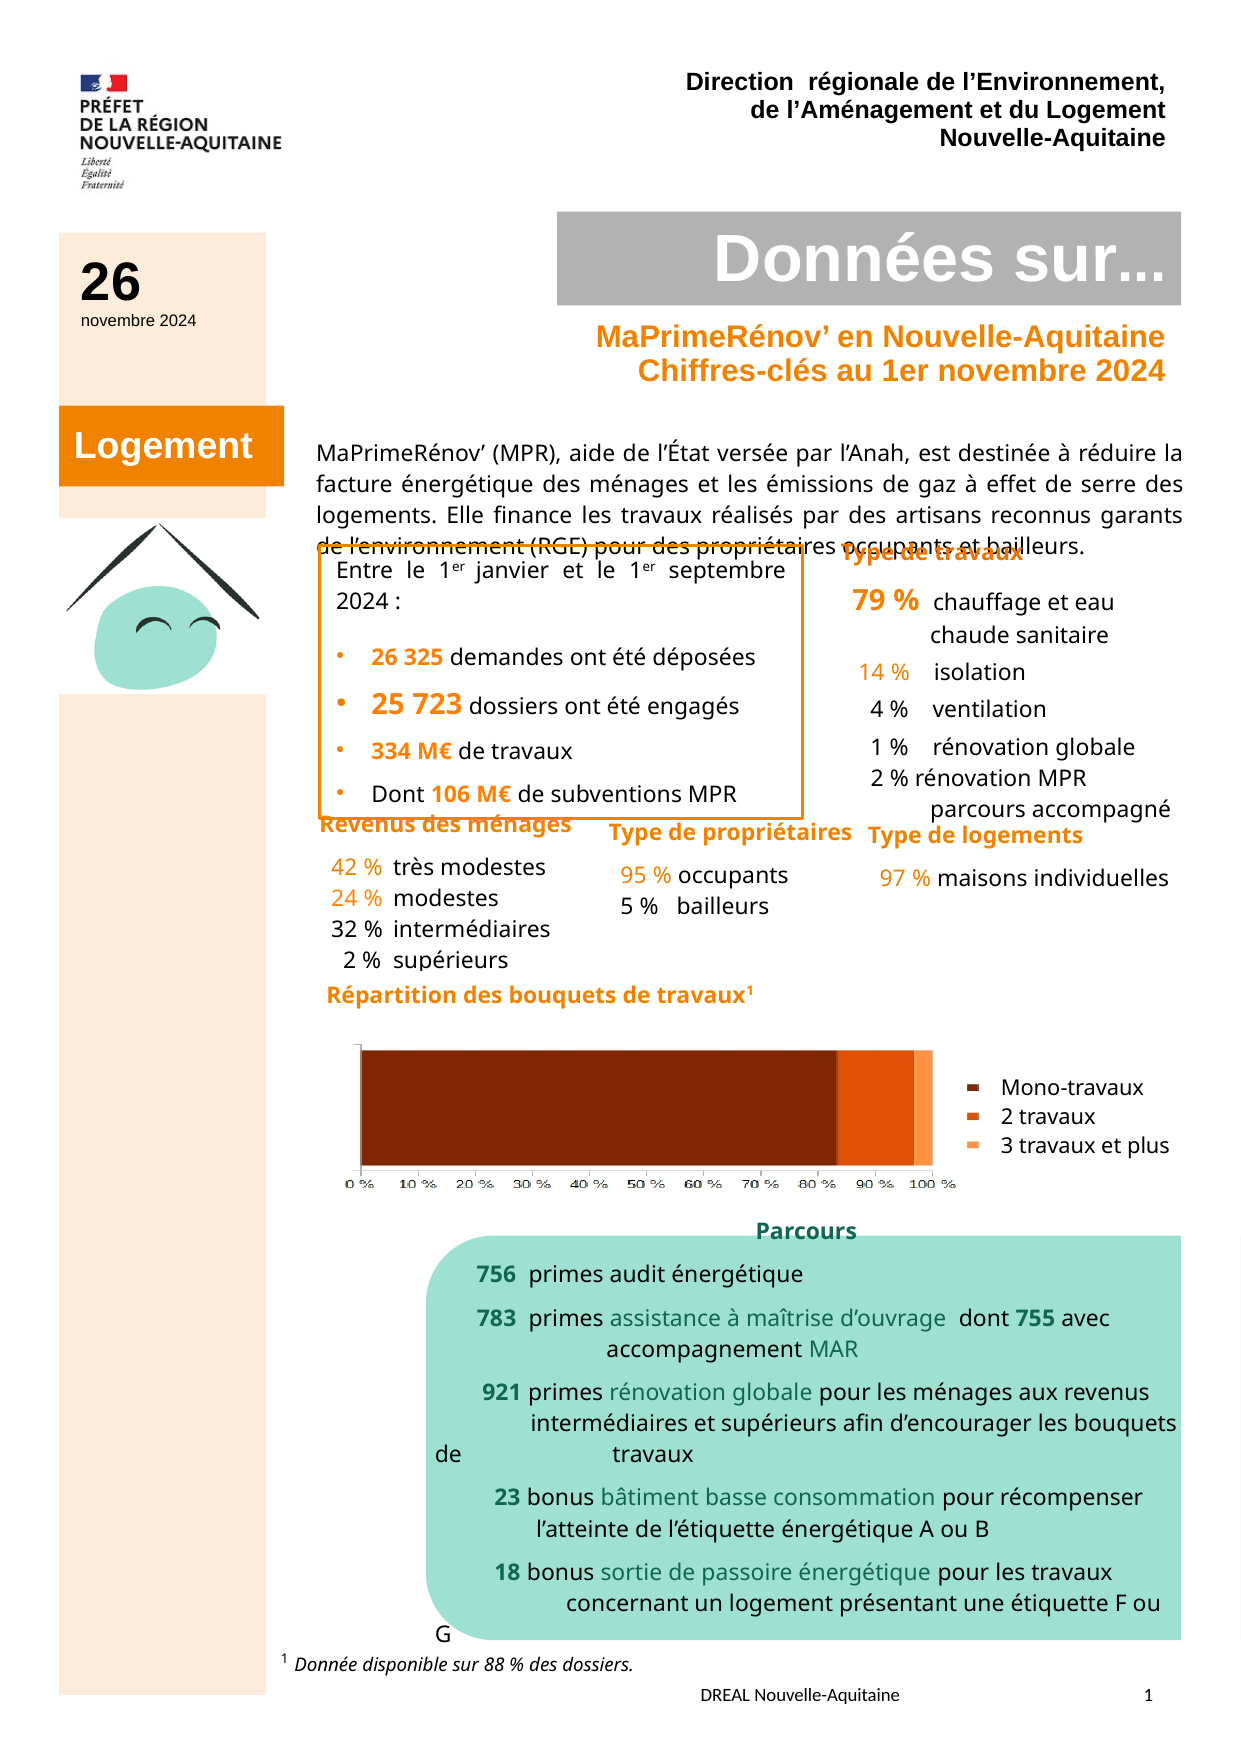

Direction régionale de l’Environnement,
de l’Aménagement et du Logement
Nouvelle-Aquitaine
Données sur...
26
novembre 2024
MaPrimeRénov’ en Nouvelle-Aquitaine
Chiffres-clés au 1er novembre 2024
Logement
MaPrimeRénov’ (MPR), aide de l’État versée par l’Anah, est destinée à réduire la facture énergétique des ménages et les émissions de gaz à effet de serre des logements. Elle finance les travaux réalisés par des artisans reconnus garants de l’environnement (RGE) pour des propriétaires occupants et bailleurs.
Type de travaux
	79 % chauffage et eau 		 chaude sanitaire
	 14 % isolation
	 4 % ventilation
	 1 % rénovation globale
 2 % rénovation MPR 		 parcours accompagné
Entre le 1er janvier et le 1er septembre 2024 :
26 325 demandes ont été déposées
25 723 dossiers ont été engagés
334 M€ de travaux
Dont 106 M€ de subventions MPR
Revenus des ménages
	42 % 	très modestes
	24 % 	modestes
	32 % 	intermédiaires
	 2 %	supérieurs
Type de propriétaires
	95 % occupants
	5 % bailleurs
Type de logements
	97 % maisons individuelles
Répartition des bouquets de travaux1
Mono-travaux
2 travaux
3 travaux et plus
0 % 50 % 100 %
Parcours
 756 primes audit énergétique
 783 primes assistance à maîtrise d’ouvrage dont 755 avec 			 accompagnement MAR
	 921 primes rénovation globale pour les ménages aux revenus 	 intermédiaires et supérieurs afin d’encourager les bouquets de 		 travaux
	 23 bonus bâtiment basse consommation pour récompenser 		 l’atteinte de l’étiquette énergétique A ou B
	 18 bonus sortie de passoire énergétique pour les travaux 		 concernant un logement présentant une étiquette F ou G
1 Donnée disponible sur 88 % des dossiers.
DREAL Nouvelle-Aquitaine